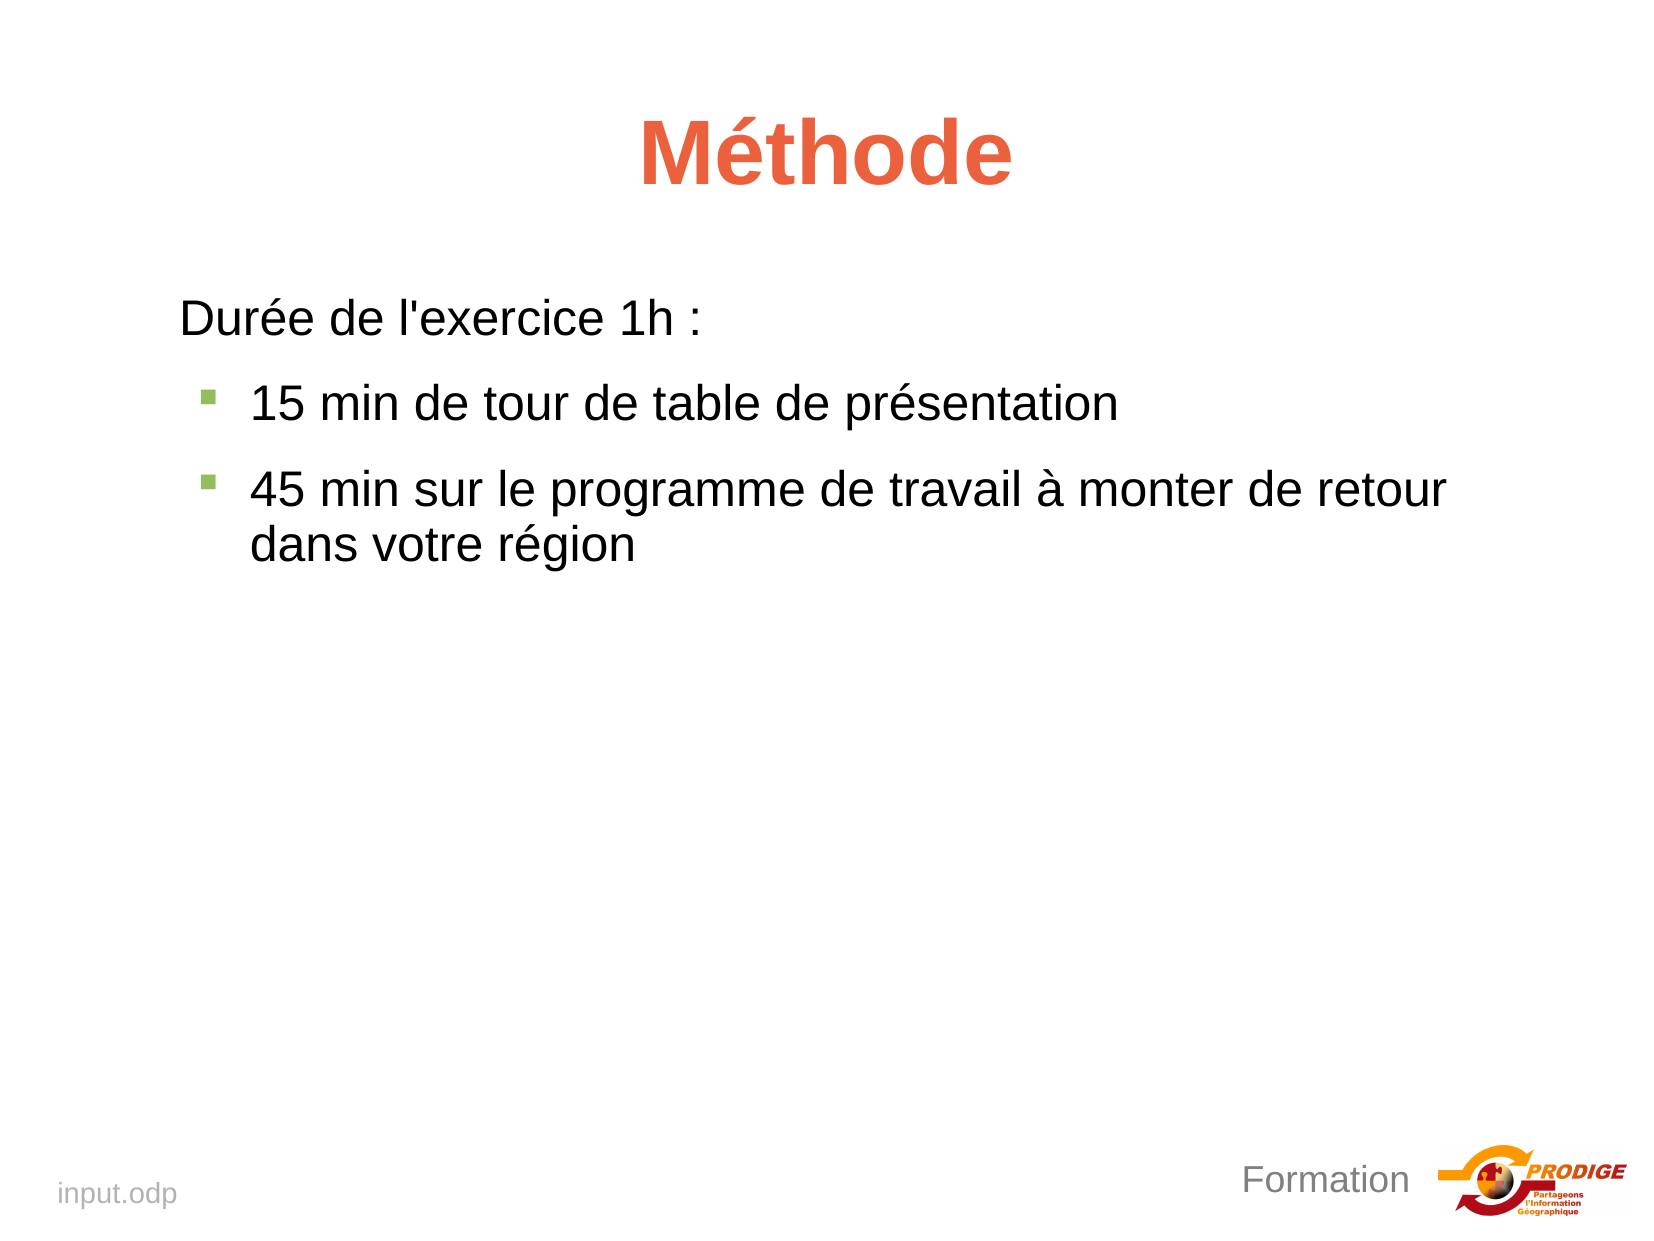

# Méthode
Durée de l'exercice 1h :
15 min de tour de table de présentation
45 min sur le programme de travail à monter de retour dans votre région